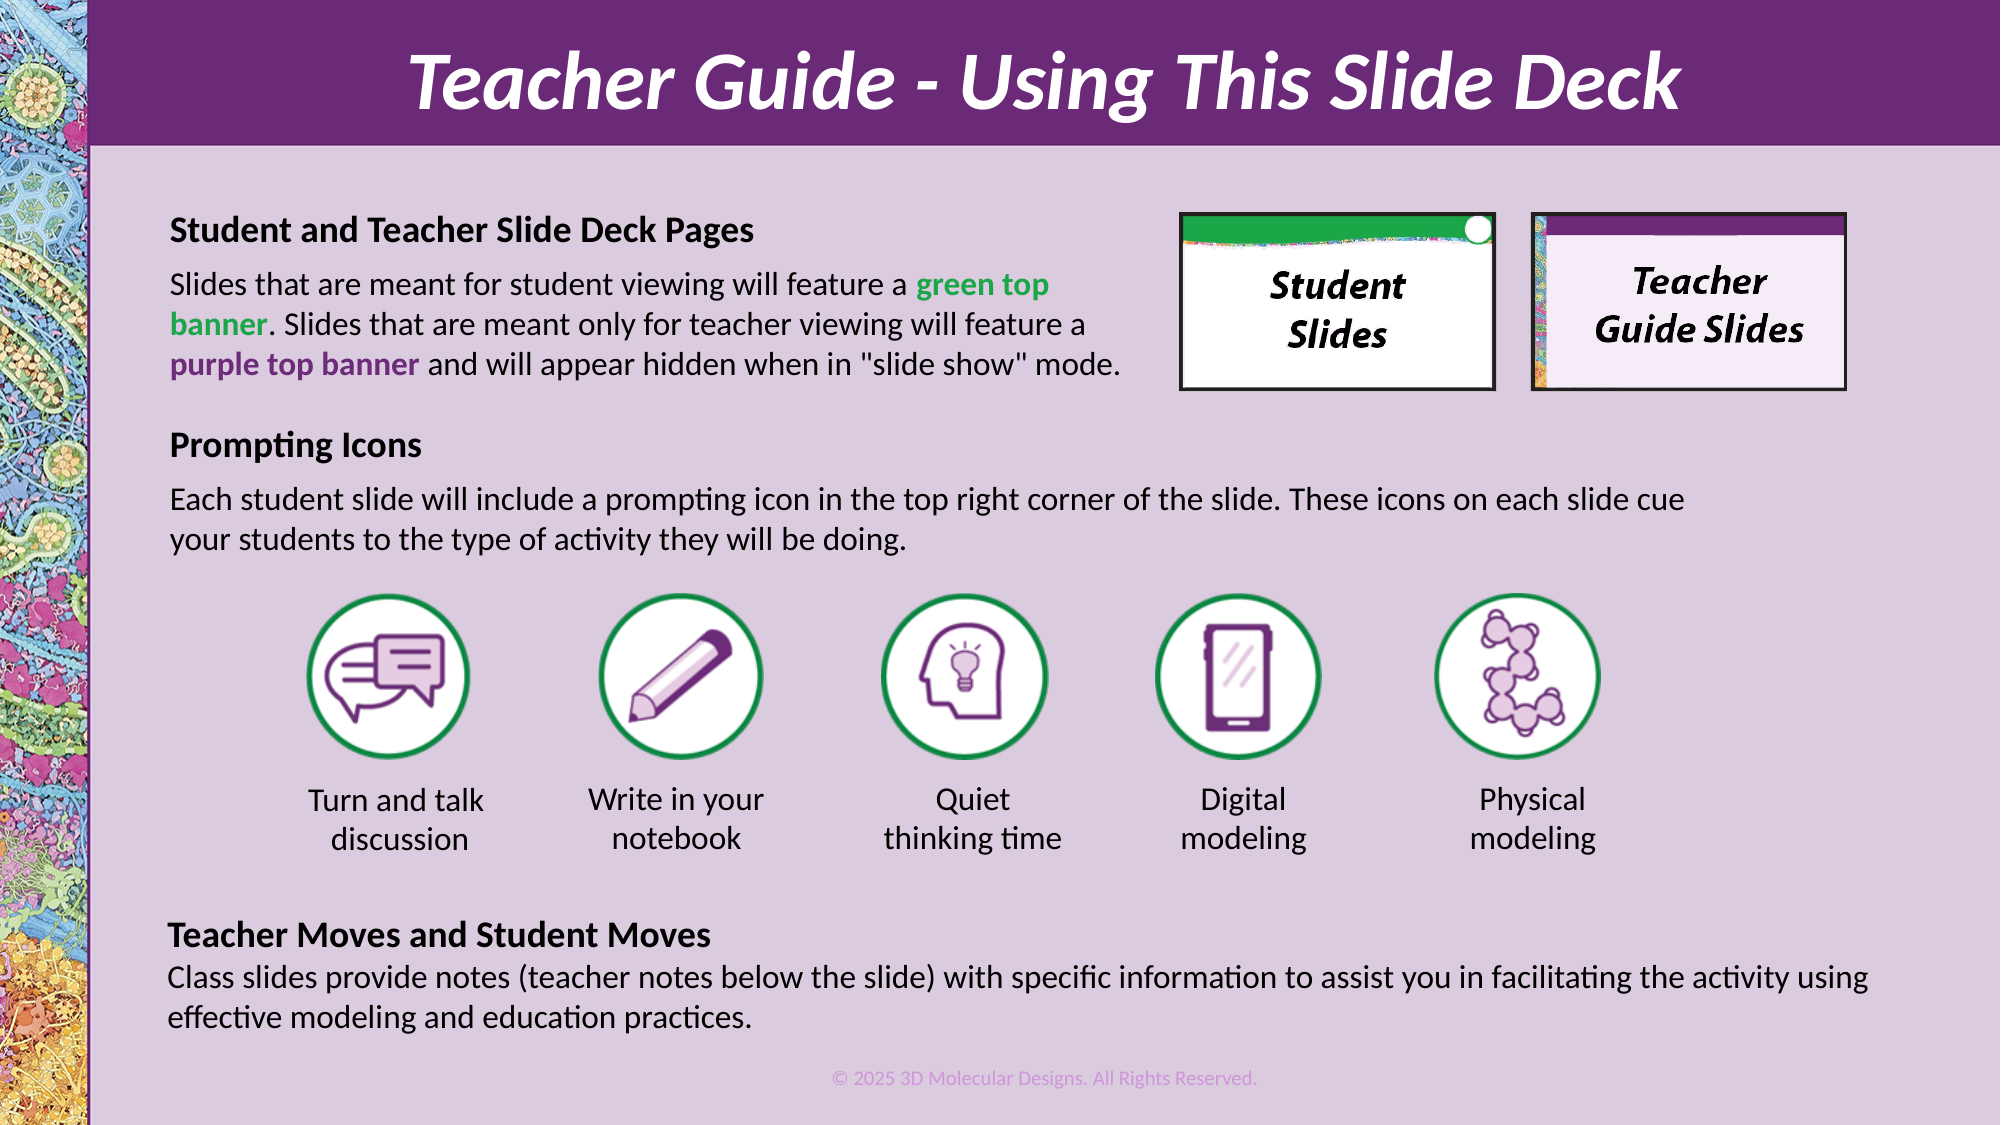

# Teacher Guide - Using This Slide Deck